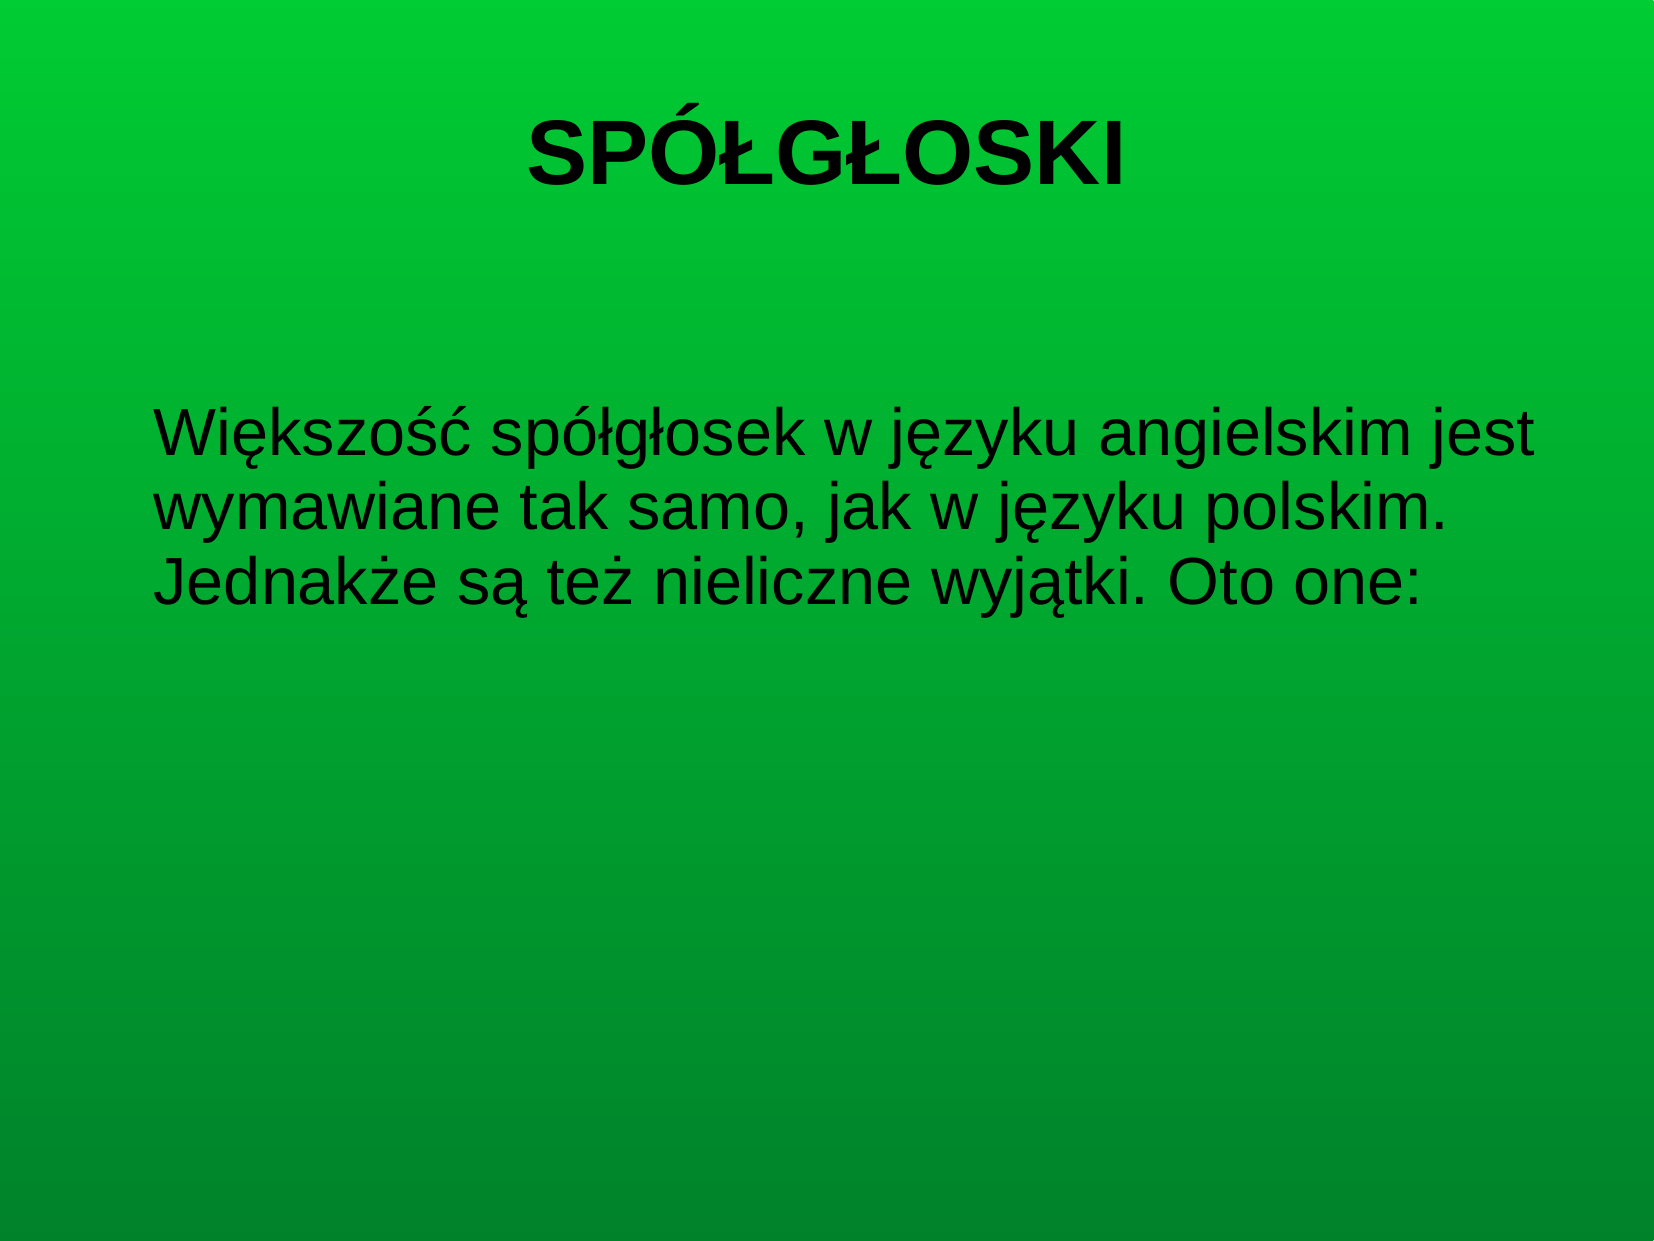

# SPÓŁGŁOSKI
Większość spółgłosek w języku angielskim jest wymawiane tak samo, jak w języku polskim. Jednakże są też nieliczne wyjątki. Oto one: